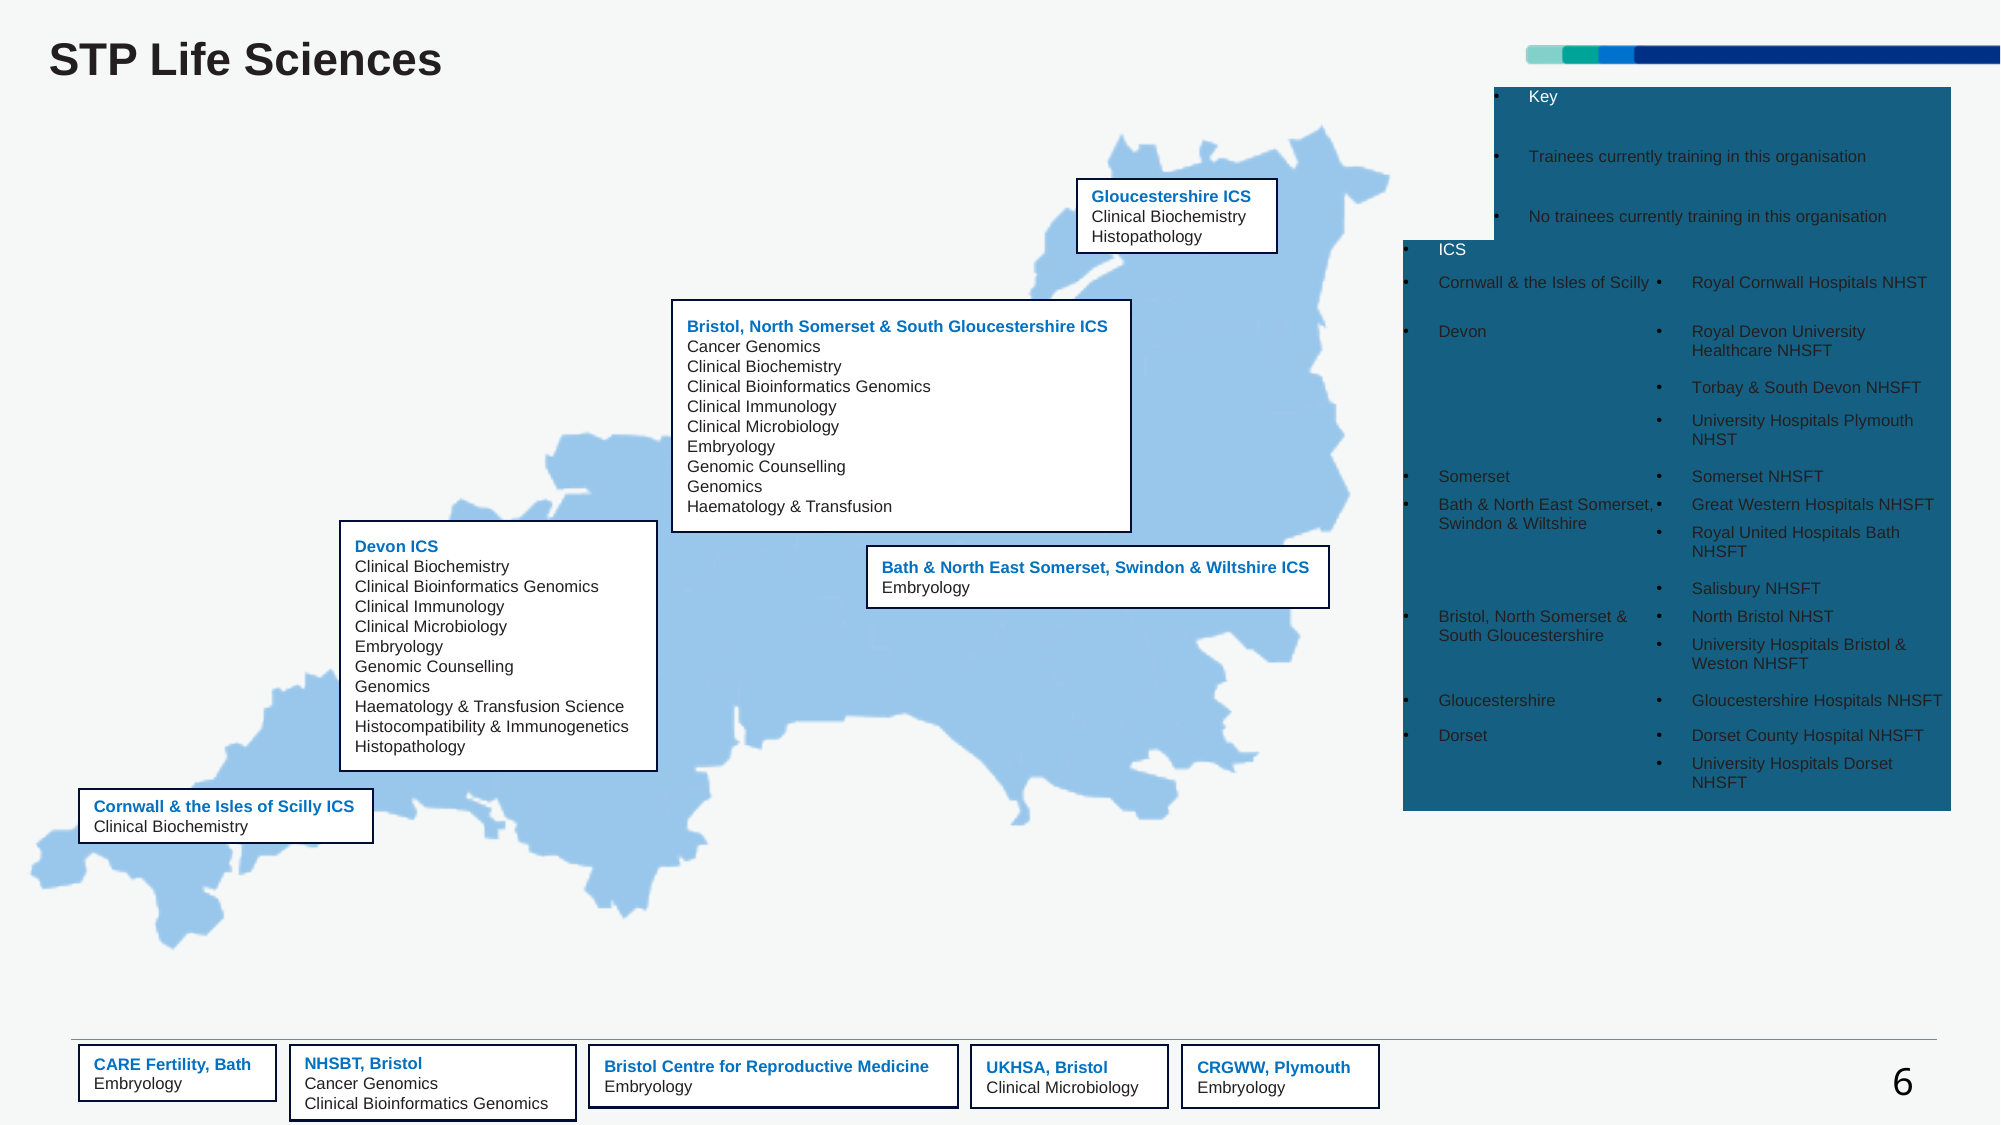

STP Life Sciences
| Key | |
| --- | --- |
| Trainees currently training in this organisation | |
| No trainees currently training in this organisation | |
Gloucestershire ICS
Clinical Biochemistry
Histopathology
| ICS | Organisation |
| --- | --- |
| Cornwall & the Isles of Scilly | Royal Cornwall Hospitals NHST |
| Devon | Royal Devon University Healthcare NHSFT |
| | Torbay & South Devon NHSFT |
| | University Hospitals Plymouth NHST |
| Somerset | Somerset NHSFT |
| Bath & North East Somerset, Swindon & Wiltshire | Great Western Hospitals NHSFT |
| | Royal United Hospitals Bath NHSFT |
| | Salisbury NHSFT |
| Bristol, North Somerset & South Gloucestershire | North Bristol NHST |
| | University Hospitals Bristol & Weston NHSFT |
| Gloucestershire | Gloucestershire Hospitals NHSFT |
| Dorset | Dorset County Hospital NHSFT |
| | University Hospitals Dorset NHSFT |
Bristol, North Somerset & South Gloucestershire ICS
Cancer Genomics
Clinical Biochemistry
Clinical Bioinformatics Genomics
Clinical Immunology
Clinical Microbiology
Embryology
Genomic Counselling
Genomics
Haematology & Transfusion
Devon ICS
Clinical Biochemistry
Clinical Bioinformatics Genomics
Clinical Immunology
Clinical Microbiology
Embryology
Genomic Counselling
Genomics
Haematology & Transfusion Science
Histocompatibility & Immunogenetics
Histopathology
Bath & North East Somerset, Swindon & Wiltshire ICS
Embryology
Cornwall & the Isles of Scilly ICS
Clinical Biochemistry
CARE Fertility, Bath
Embryology
NHSBT, Bristol
Cancer Genomics
Clinical Bioinformatics Genomics
Bristol Centre for Reproductive Medicine
Embryology
UKHSA, Bristol
Clinical Microbiology
CRGWW, Plymouth
Embryology